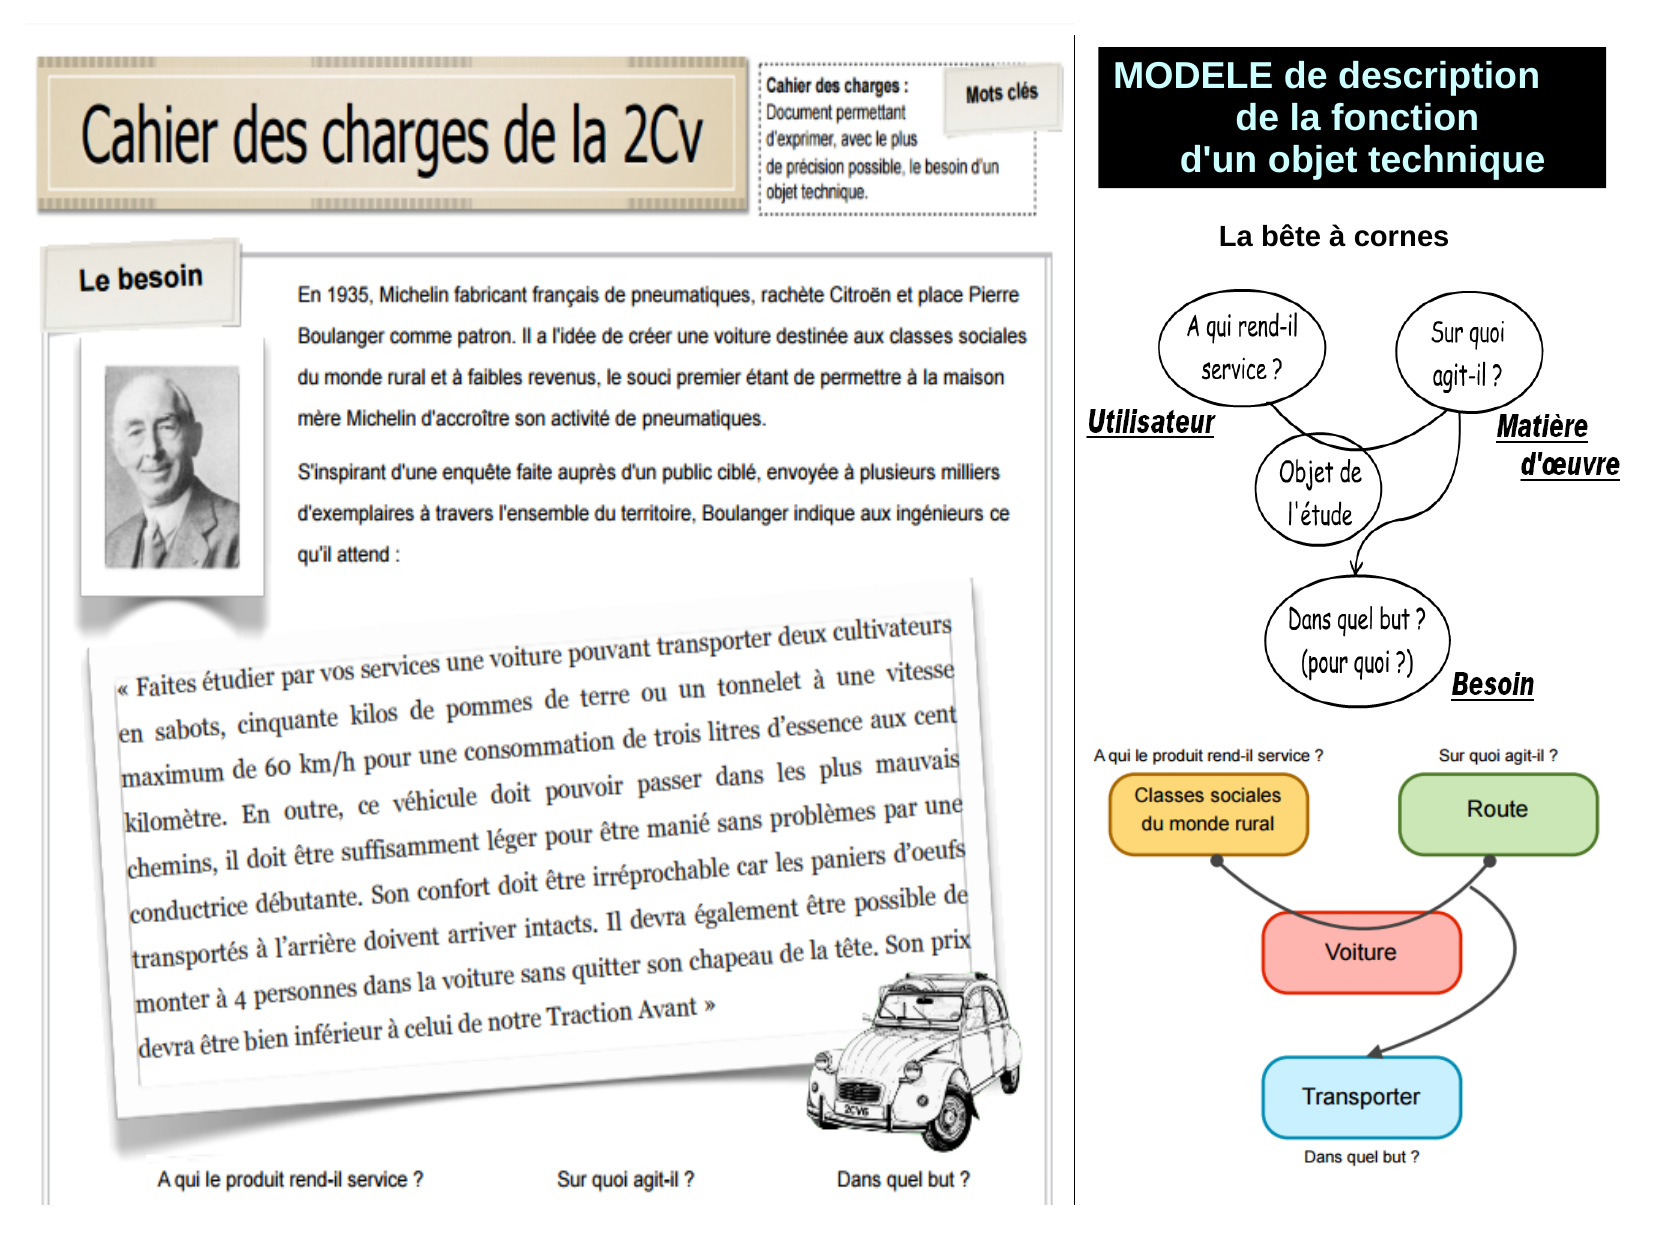

MODELE de description
 de la fonction
 d'un objet technique
La bête à cornes